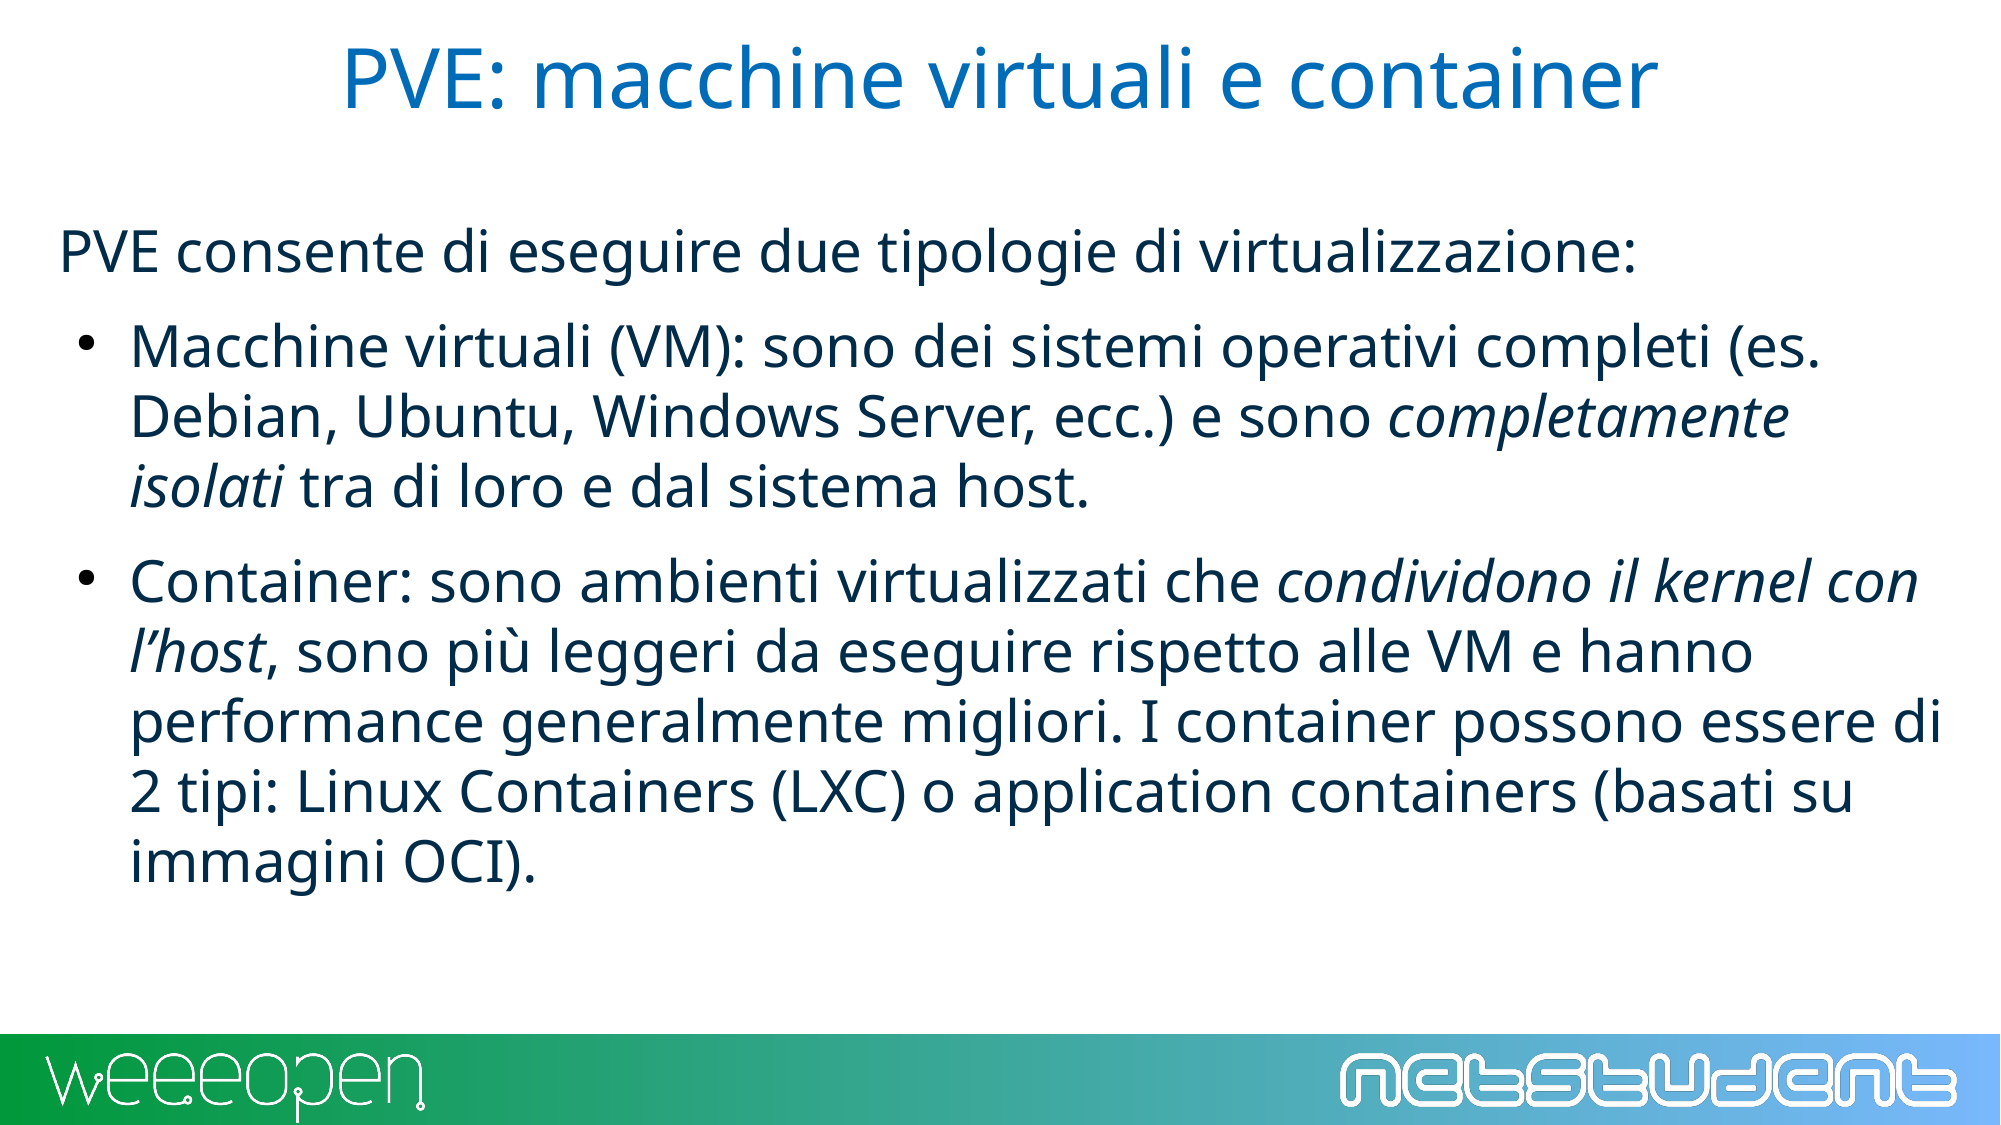

# PVE: macchine virtuali e container
PVE consente di eseguire due tipologie di virtualizzazione:
Macchine virtuali (VM): sono dei sistemi operativi completi (es. Debian, Ubuntu, Windows Server, ecc.) e sono completamente isolati tra di loro e dal sistema host.
Container: sono ambienti virtualizzati che condividono il kernel con l’host, sono più leggeri da eseguire rispetto alle VM e hanno performance generalmente migliori. I container possono essere di 2 tipi: Linux Containers (LXC) o application containers (basati su immagini OCI).